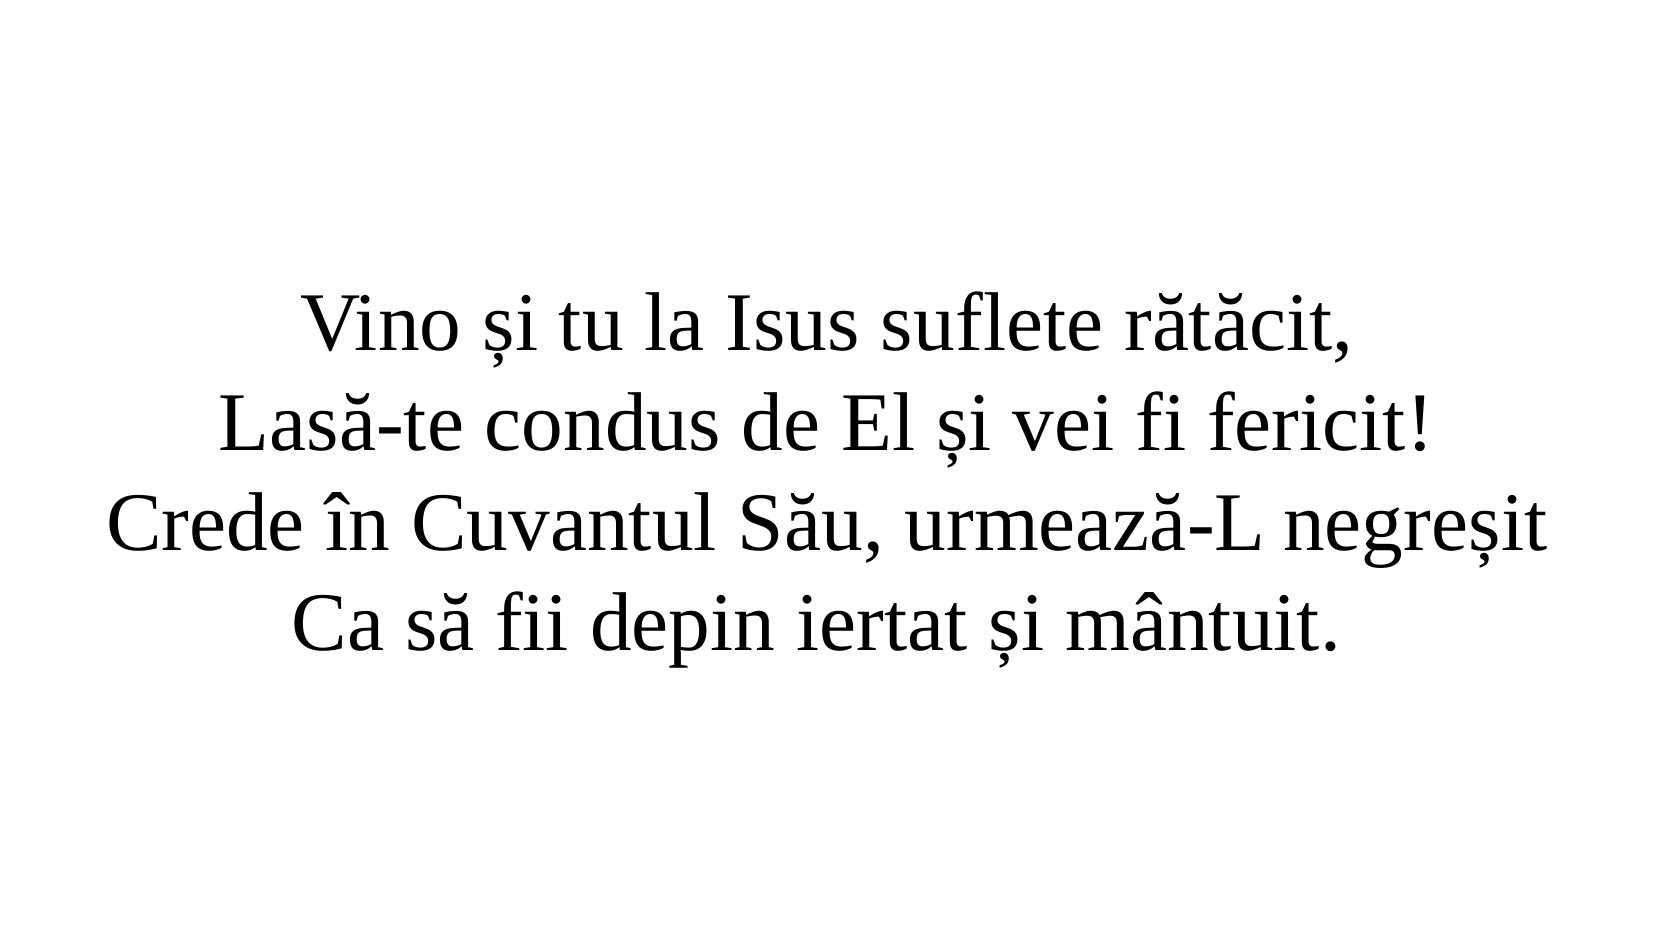

# Vino și tu la Isus suflete rătăcit, Lasă-te condus de El și vei fi fericit! Crede în Cuvantul Său, urmează-L negreșit Ca să fii depin iertat și mântuit.